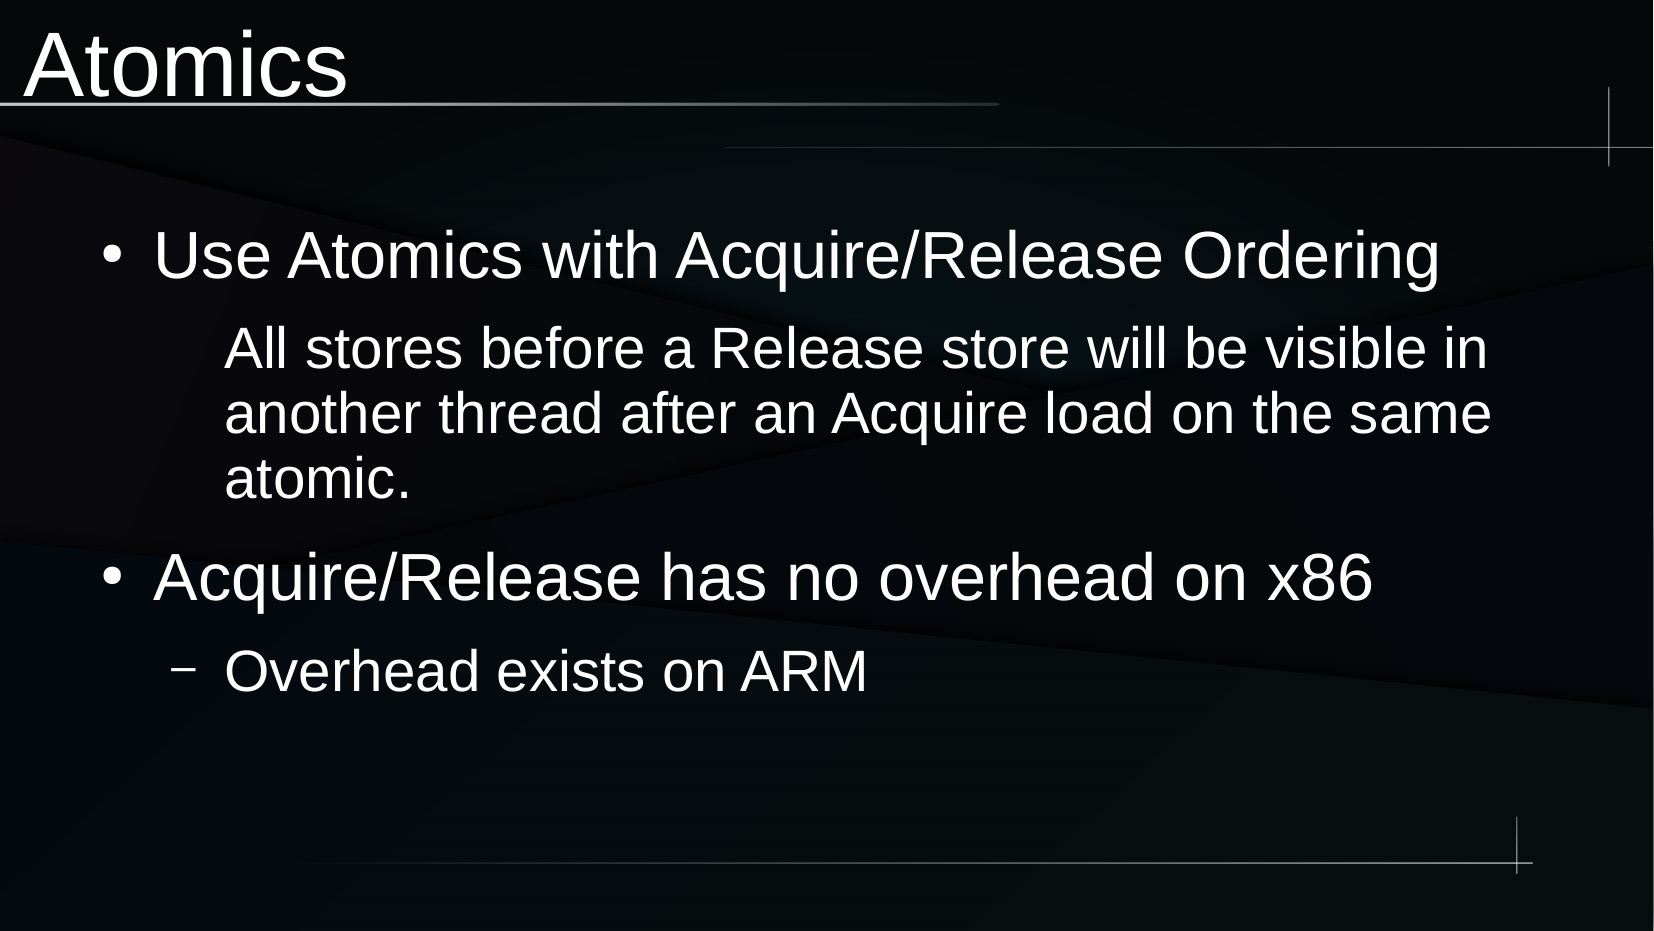

# Atomics
Use Atomics with Acquire/Release Ordering
All stores before a Release store will be visible in another thread after an Acquire load on the same atomic.
Acquire/Release has no overhead on x86
Overhead exists on ARM